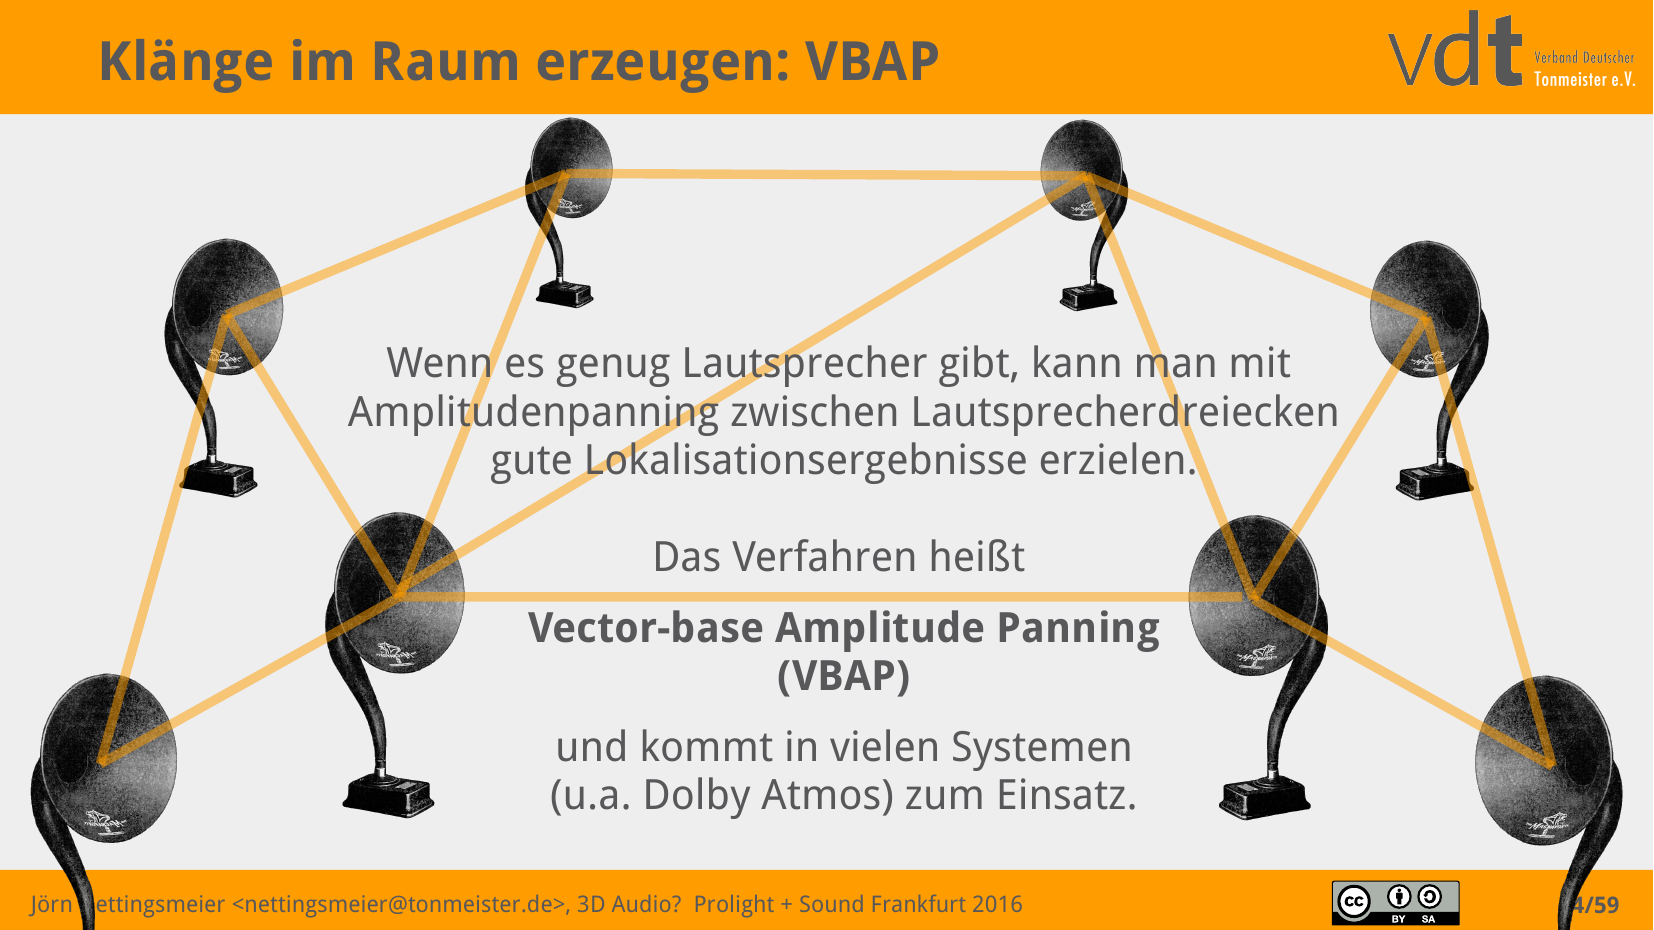

# Klänge im Raum erzeugen: VBAP
Wenn es genug Lautsprecher gibt, kann man mit
Amplitudenpanning zwischen Lautsprecherdreiecken
gute Lokalisationsergebnisse erzielen.
Das Verfahren heißt
Vector-base Amplitude Panning
(VBAP)
und kommt in vielen Systemen
(u.a. Dolby Atmos) zum Einsatz.